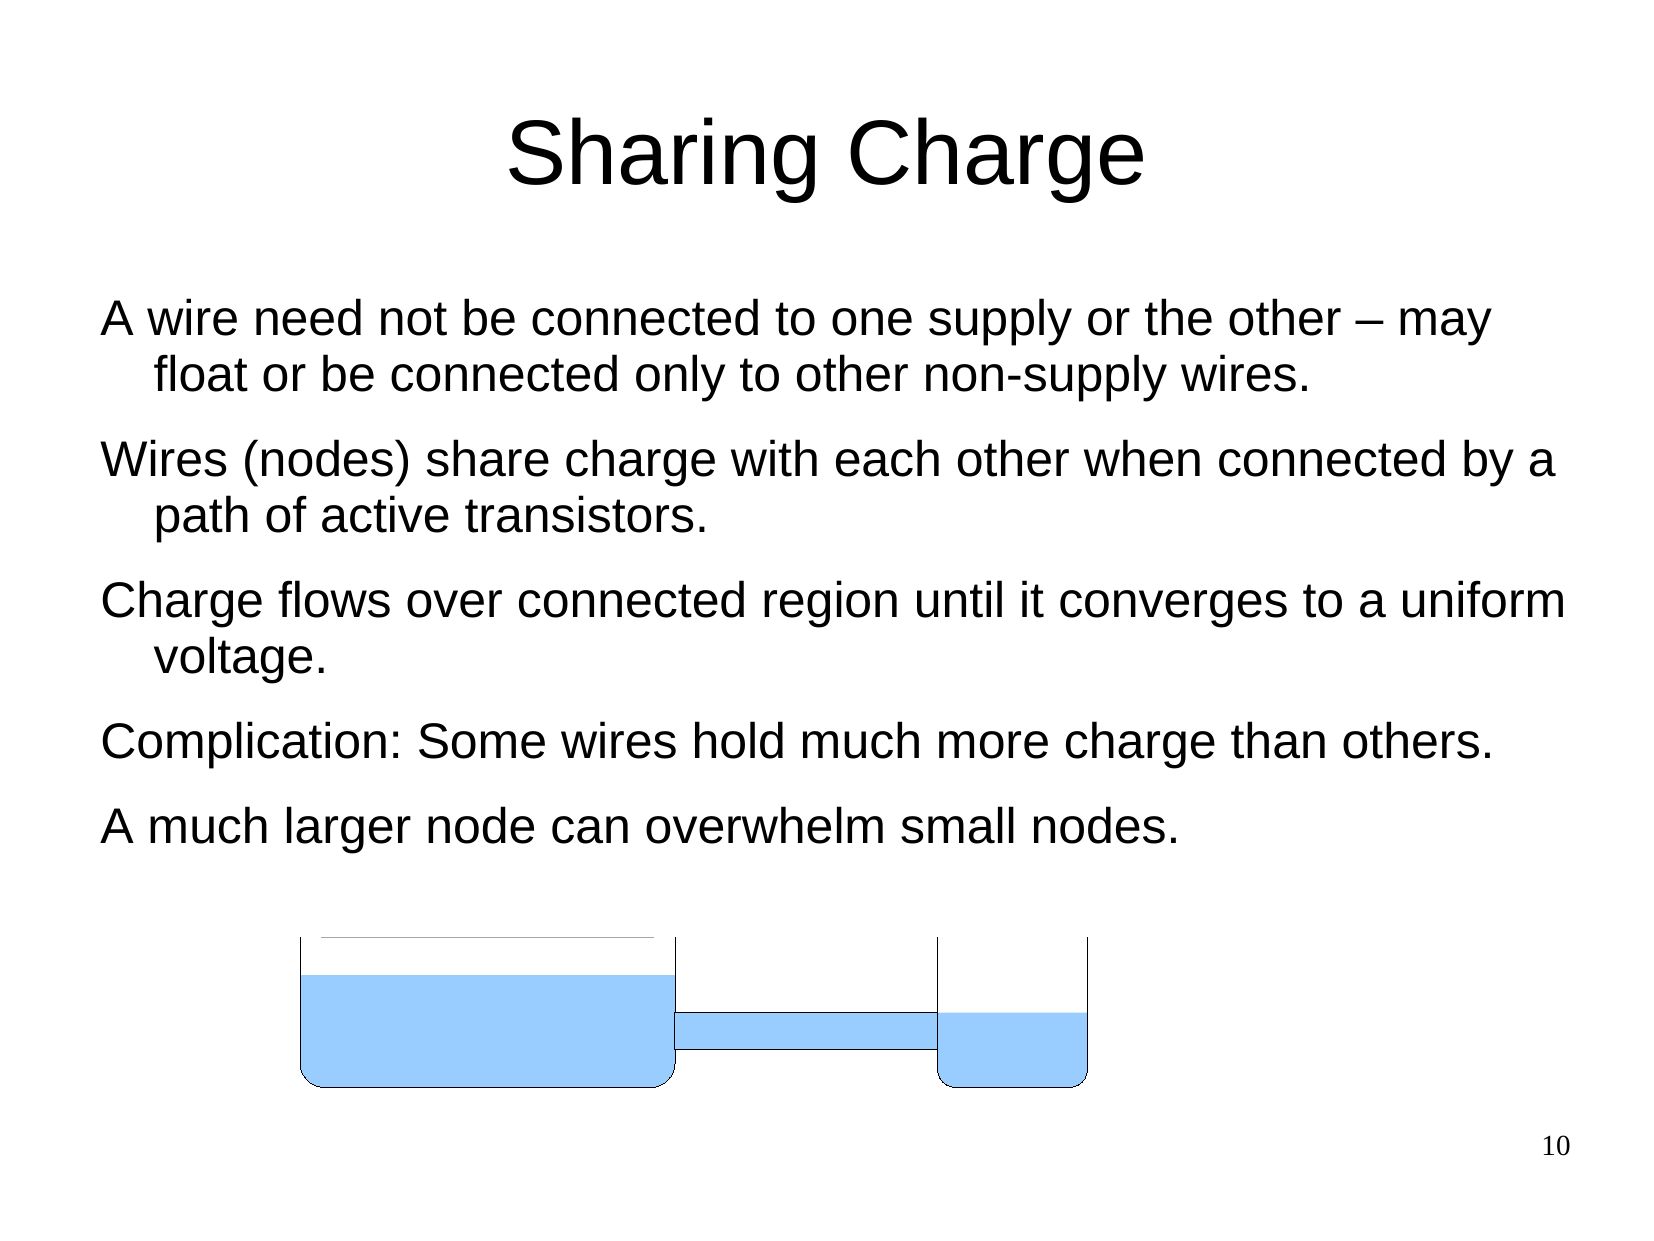

# Sharing Charge
A wire need not be connected to one supply or the other – may float or be connected only to other non-supply wires.
Wires (nodes) share charge with each other when connected by a path of active transistors.
Charge flows over connected region until it converges to a uniform voltage.
Complication: Some wires hold much more charge than others.
A much larger node can overwhelm small nodes.
10